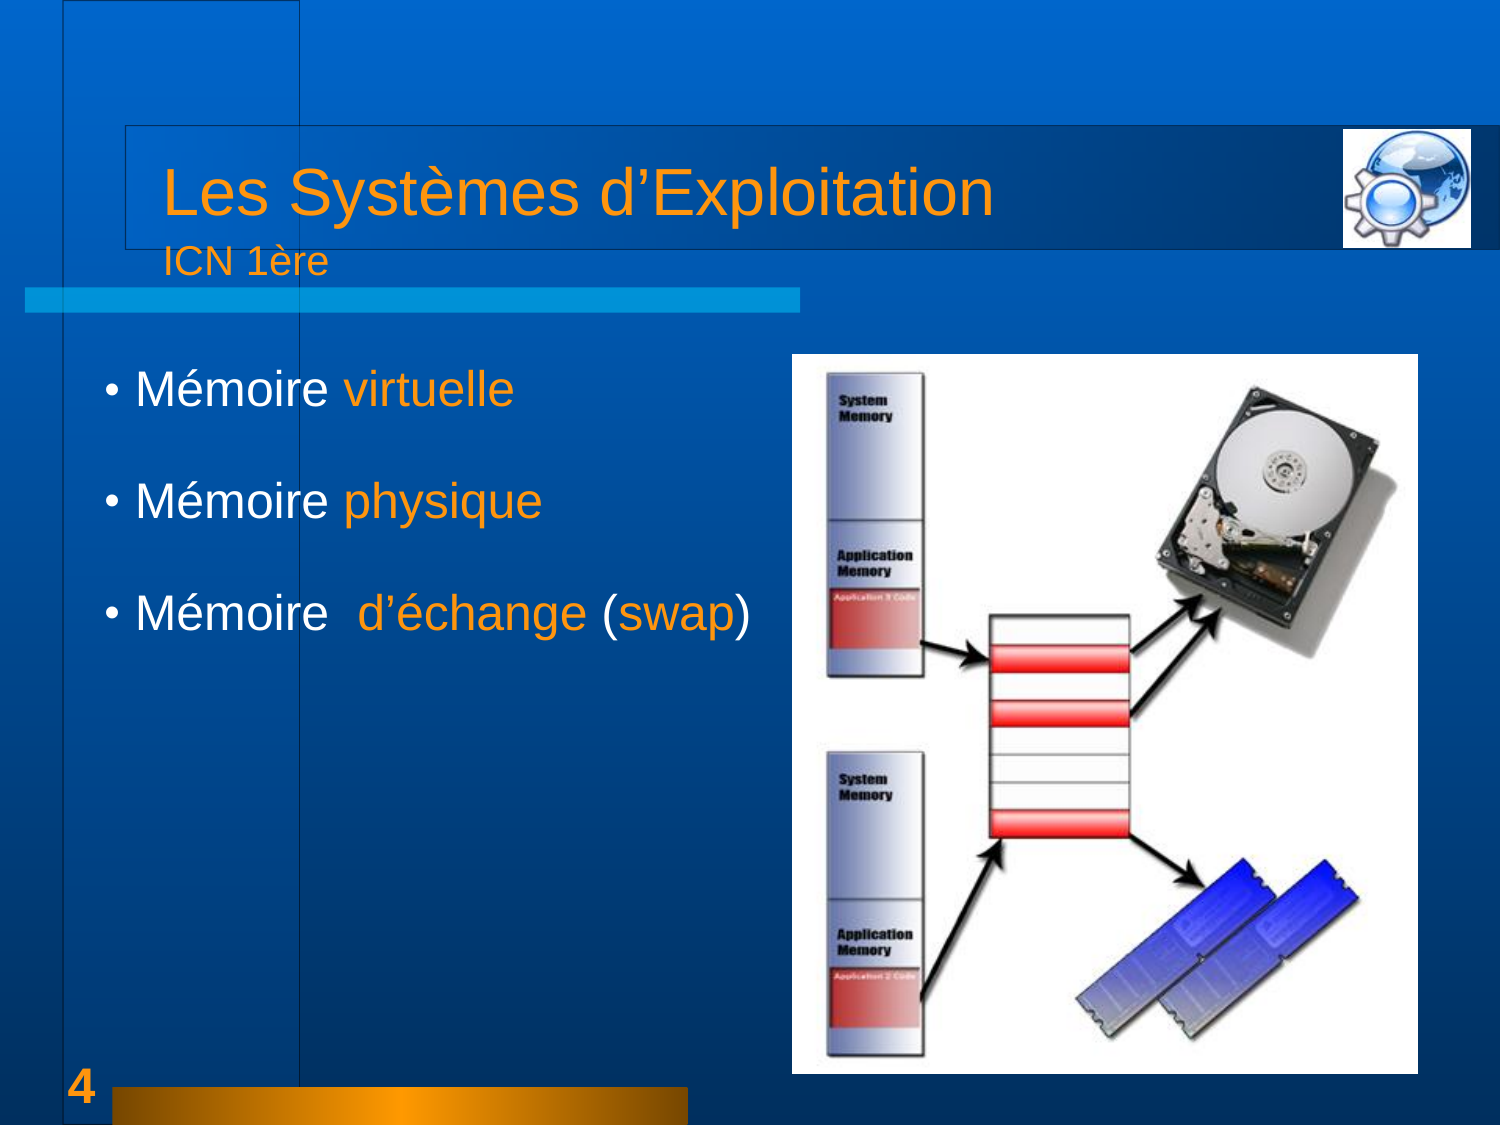

Mémoire virtuelle
 Mémoire physique
 Mémoire d’échange (swap)